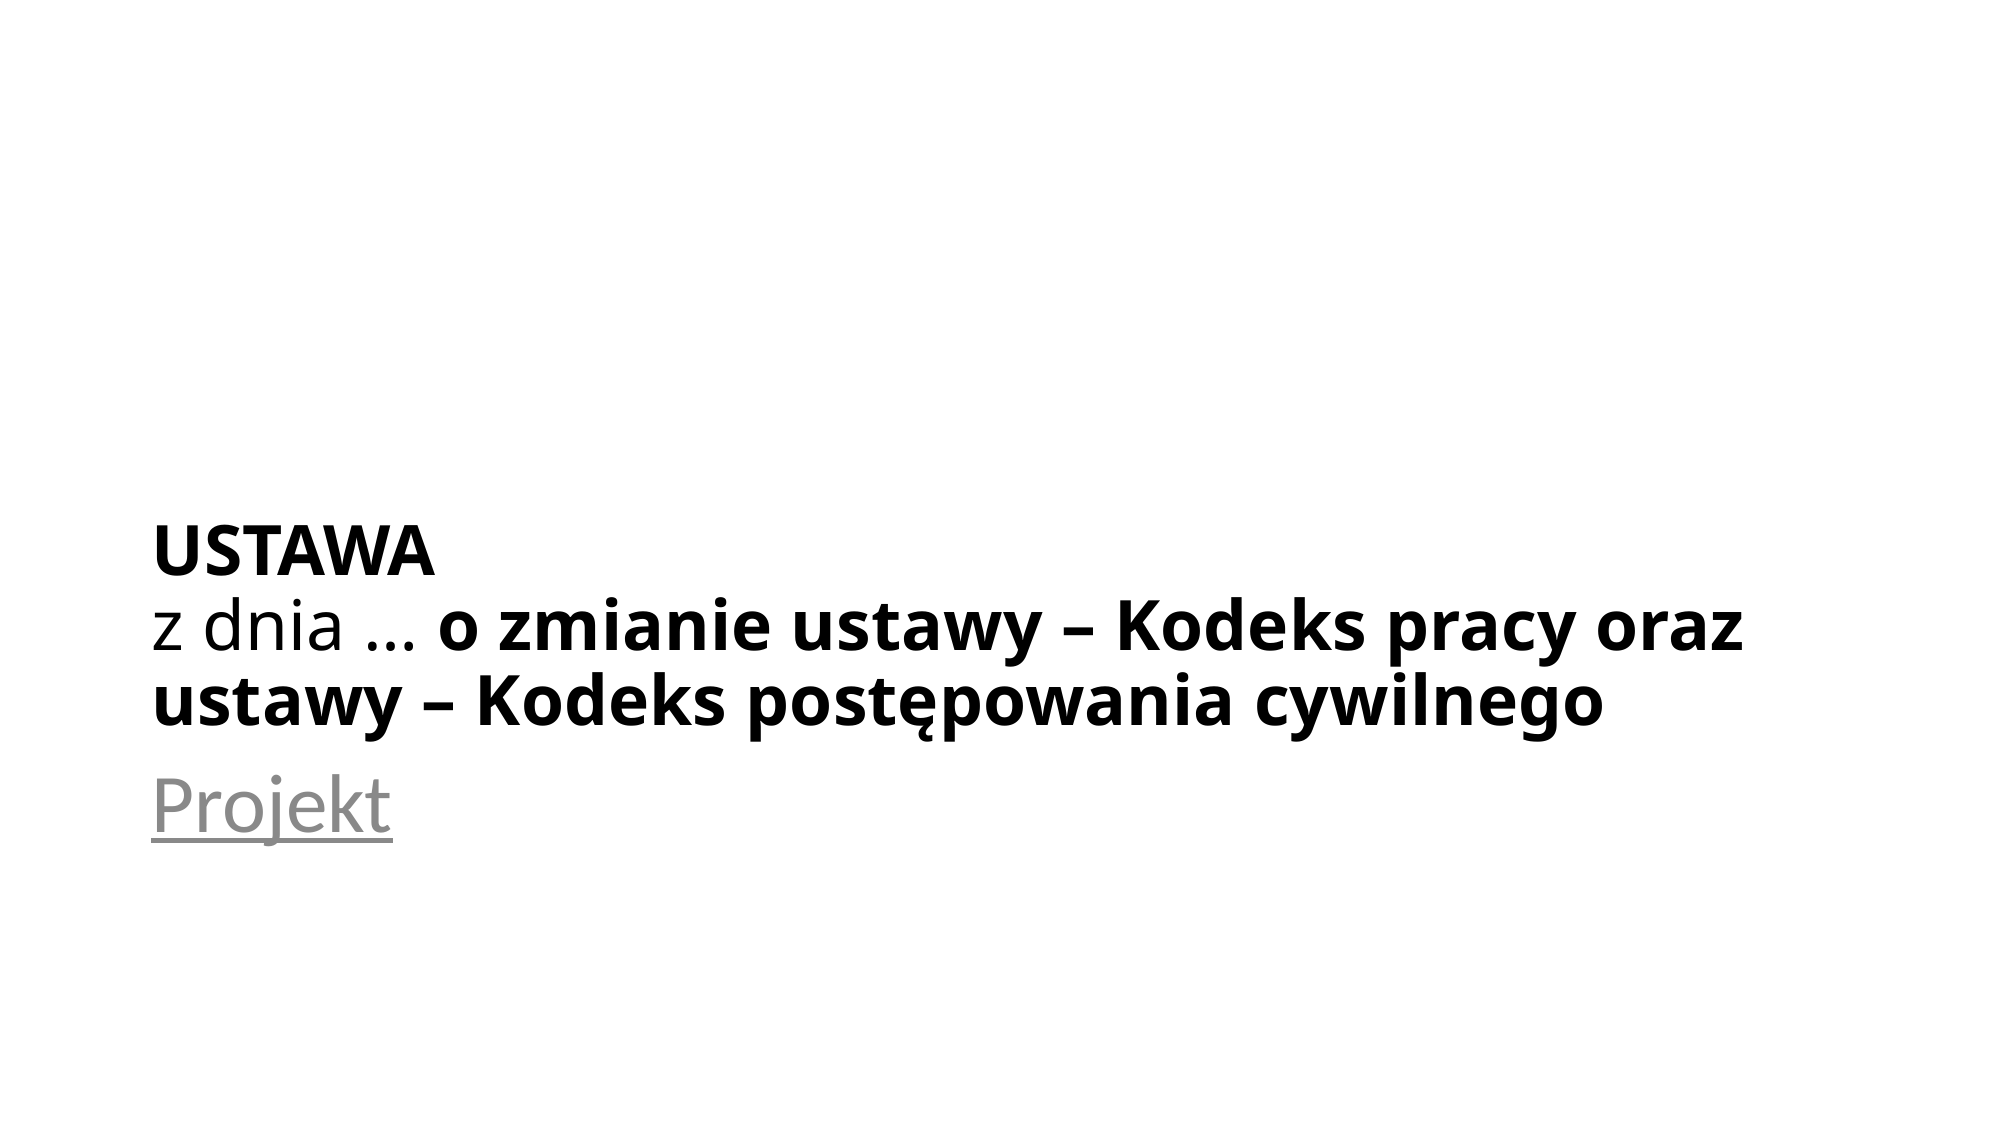

# ustawa z dnia … o zmianie ustawy – Kodeks pracy oraz ustawy – Kodeks postępowania cywilnego
Projekt